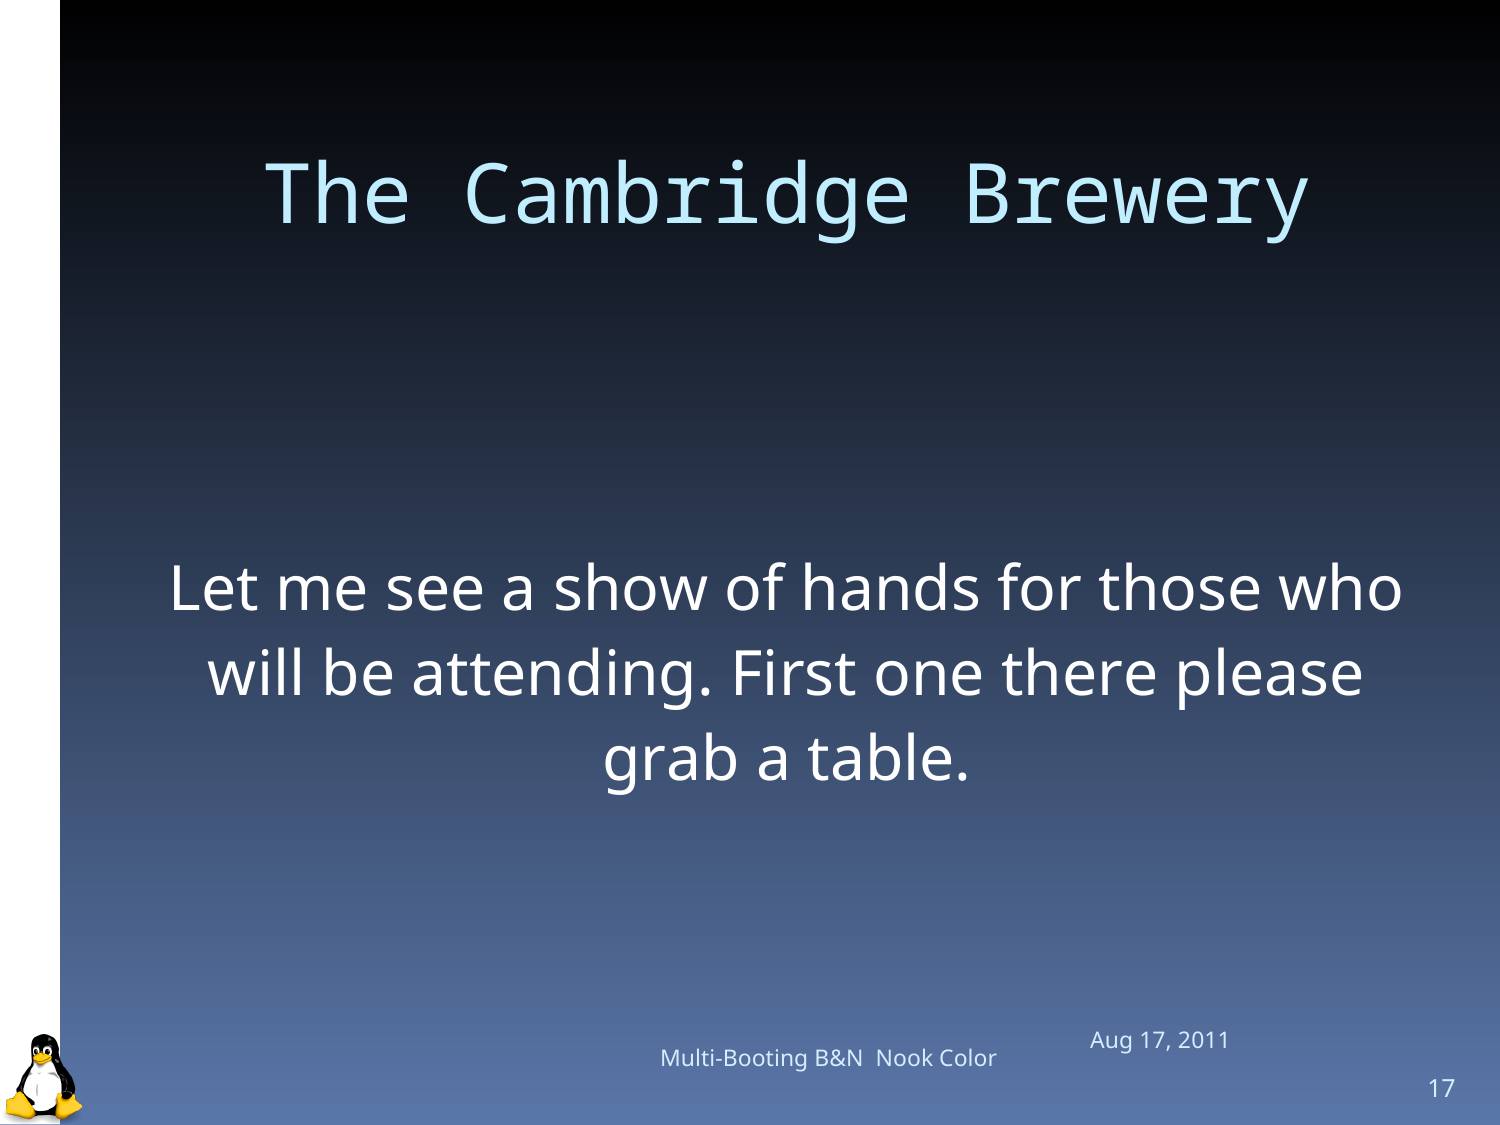

# The Cambridge Brewery
Let me see a show of hands for those who will be attending. First one there please grab a table.
Feb 20, 2009
17